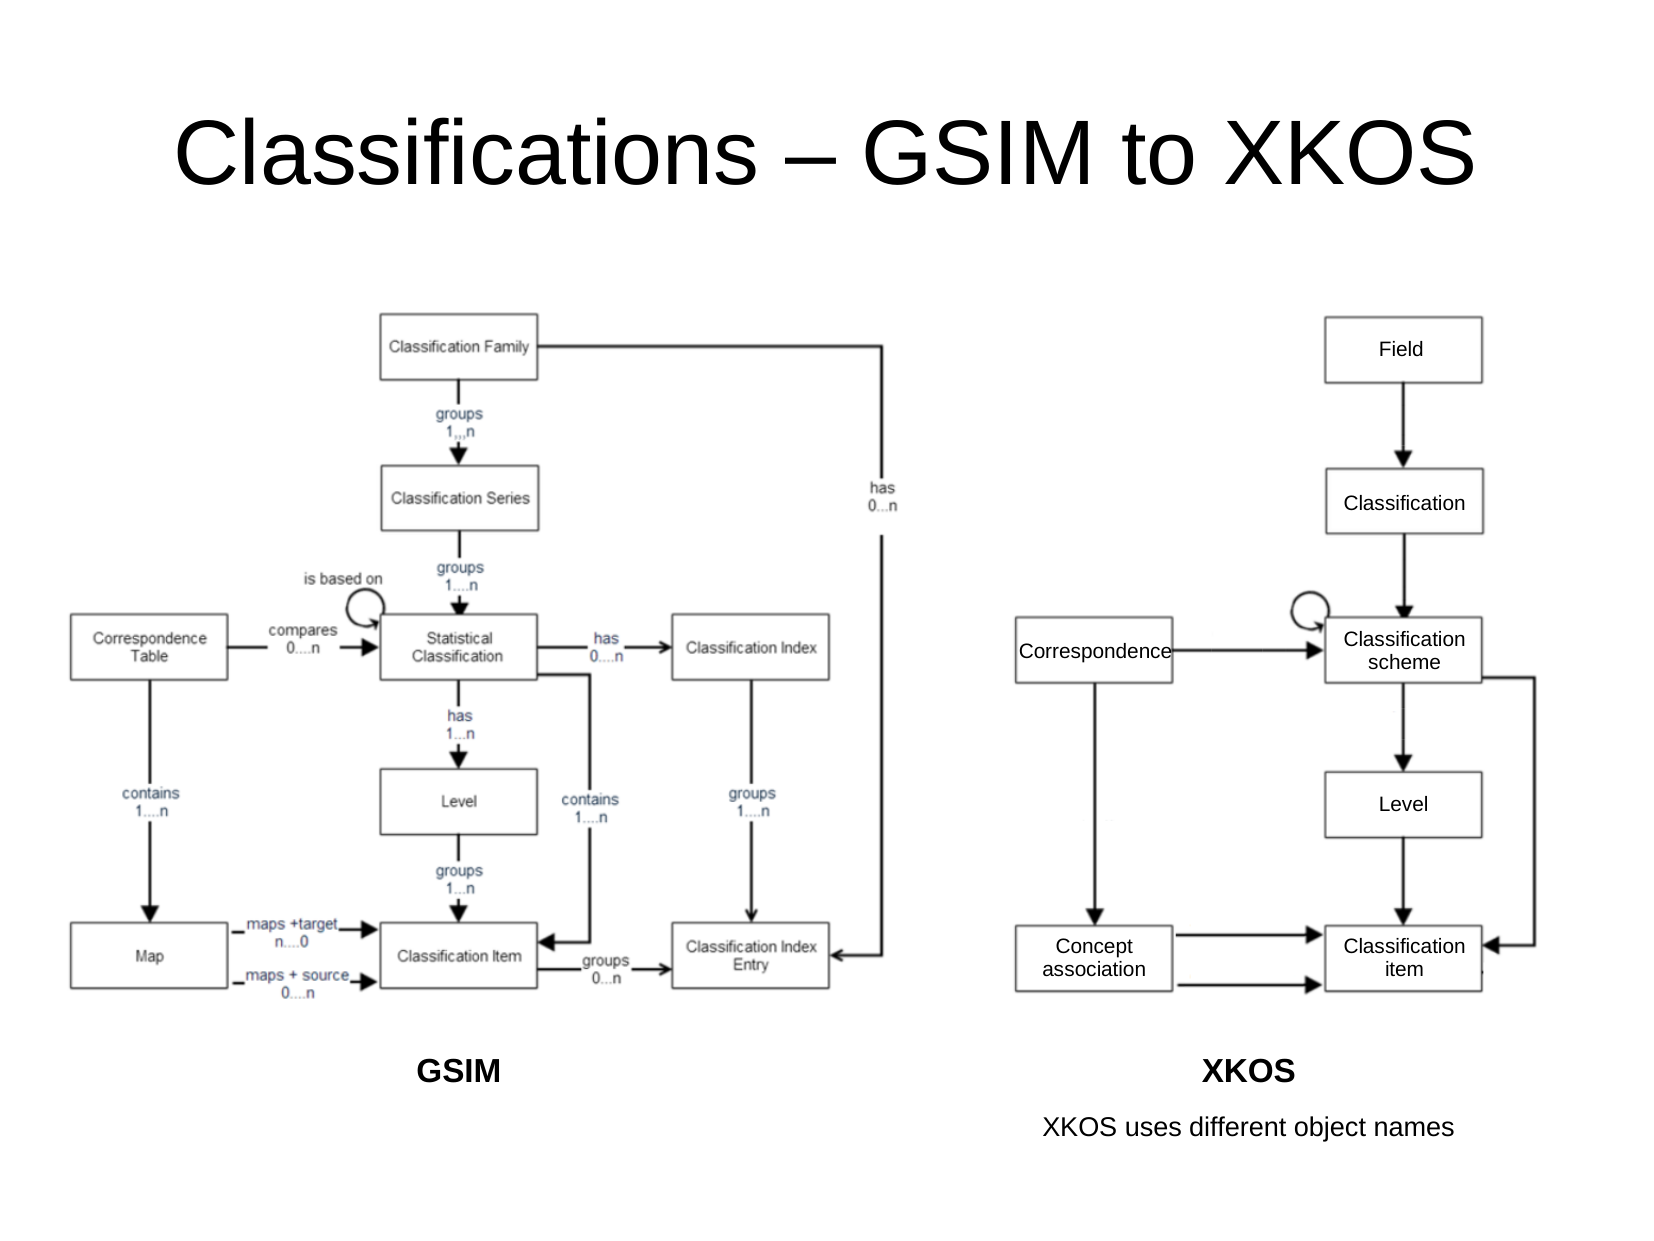

# Classifications – GSIM to XKOS
Field
Classification
Classification
scheme
Correspondence
Level
Classification
item
Concept
association
GSIM
XKOS
XKOS uses different object names